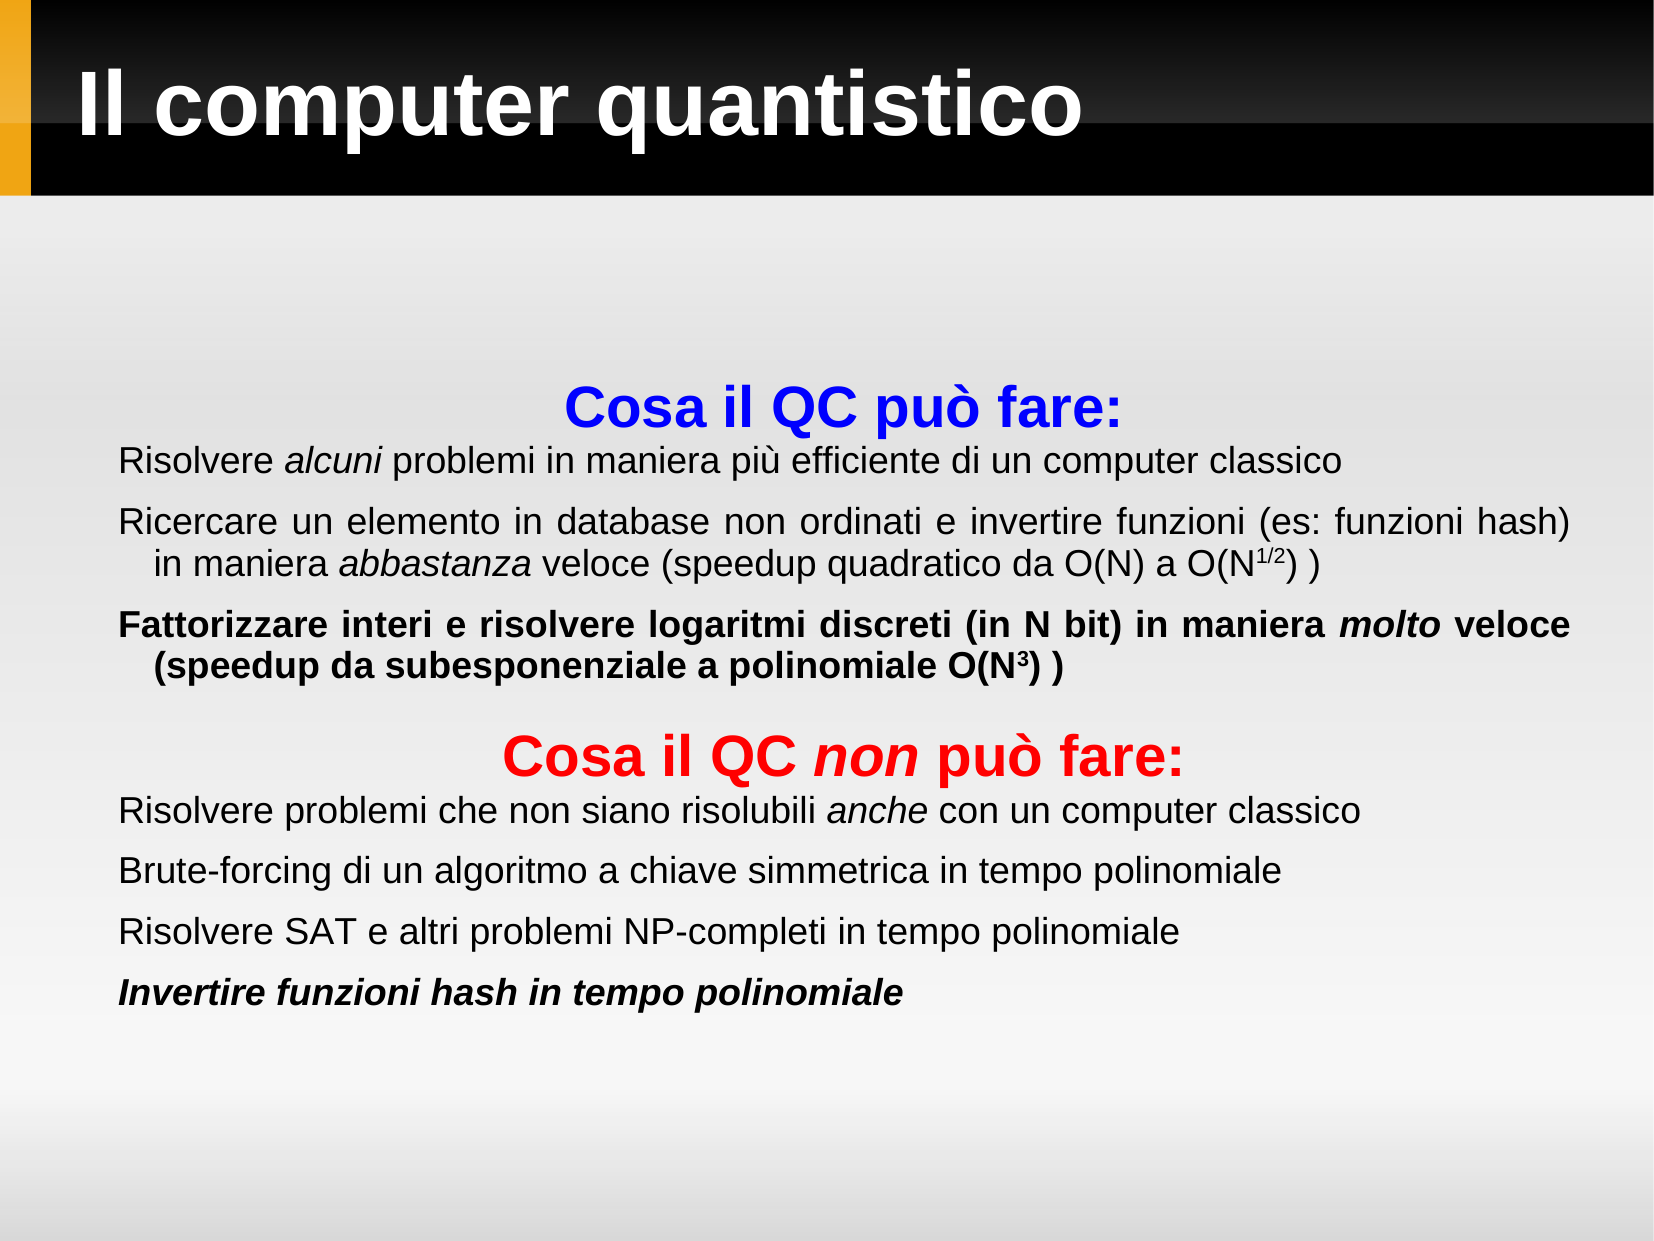

# Il computer quantistico
Cosa il QC può fare:
Risolvere alcuni problemi in maniera più efficiente di un computer classico
Ricercare un elemento in database non ordinati e invertire funzioni (es: funzioni hash) in maniera abbastanza veloce (speedup quadratico da O(N) a O(N1/2) )
Fattorizzare interi e risolvere logaritmi discreti (in N bit) in maniera molto veloce (speedup da subesponenziale a polinomiale O(N3) )
Cosa il QC non può fare:
Risolvere problemi che non siano risolubili anche con un computer classico
Brute-forcing di un algoritmo a chiave simmetrica in tempo polinomiale
Risolvere SAT e altri problemi NP-completi in tempo polinomiale
Invertire funzioni hash in tempo polinomiale